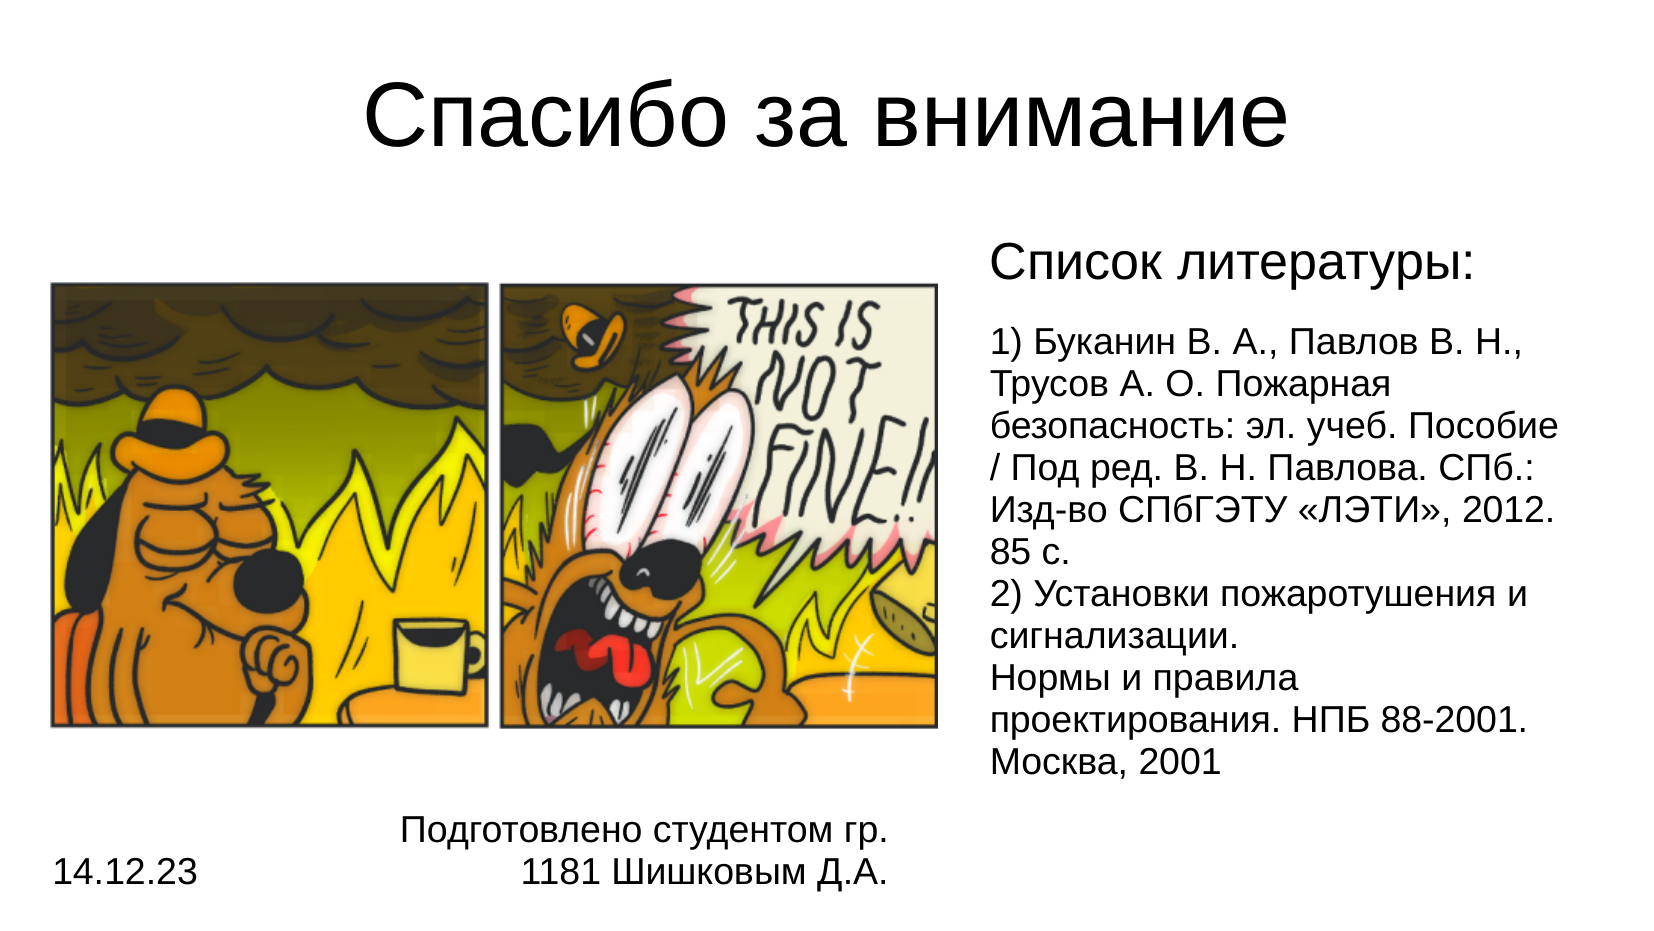

# Спасибо за внимание
Список литературы:
1) Буканин В. А., Павлов В. Н., Трусов А. О. Пожарная безопасность: эл. учеб. Пособие / Под ред. В. Н. Павлова. СПб.: Изд-во СПбГЭТУ «ЛЭТИ», 2012. 85 c.
2) Установки пожаротушения и сигнализации.
Нормы и правила проектирования. НПБ 88-2001. Москва, 2001
Подготовлено студентом гр. 1181 Шишковым Д.А.
14.12.23